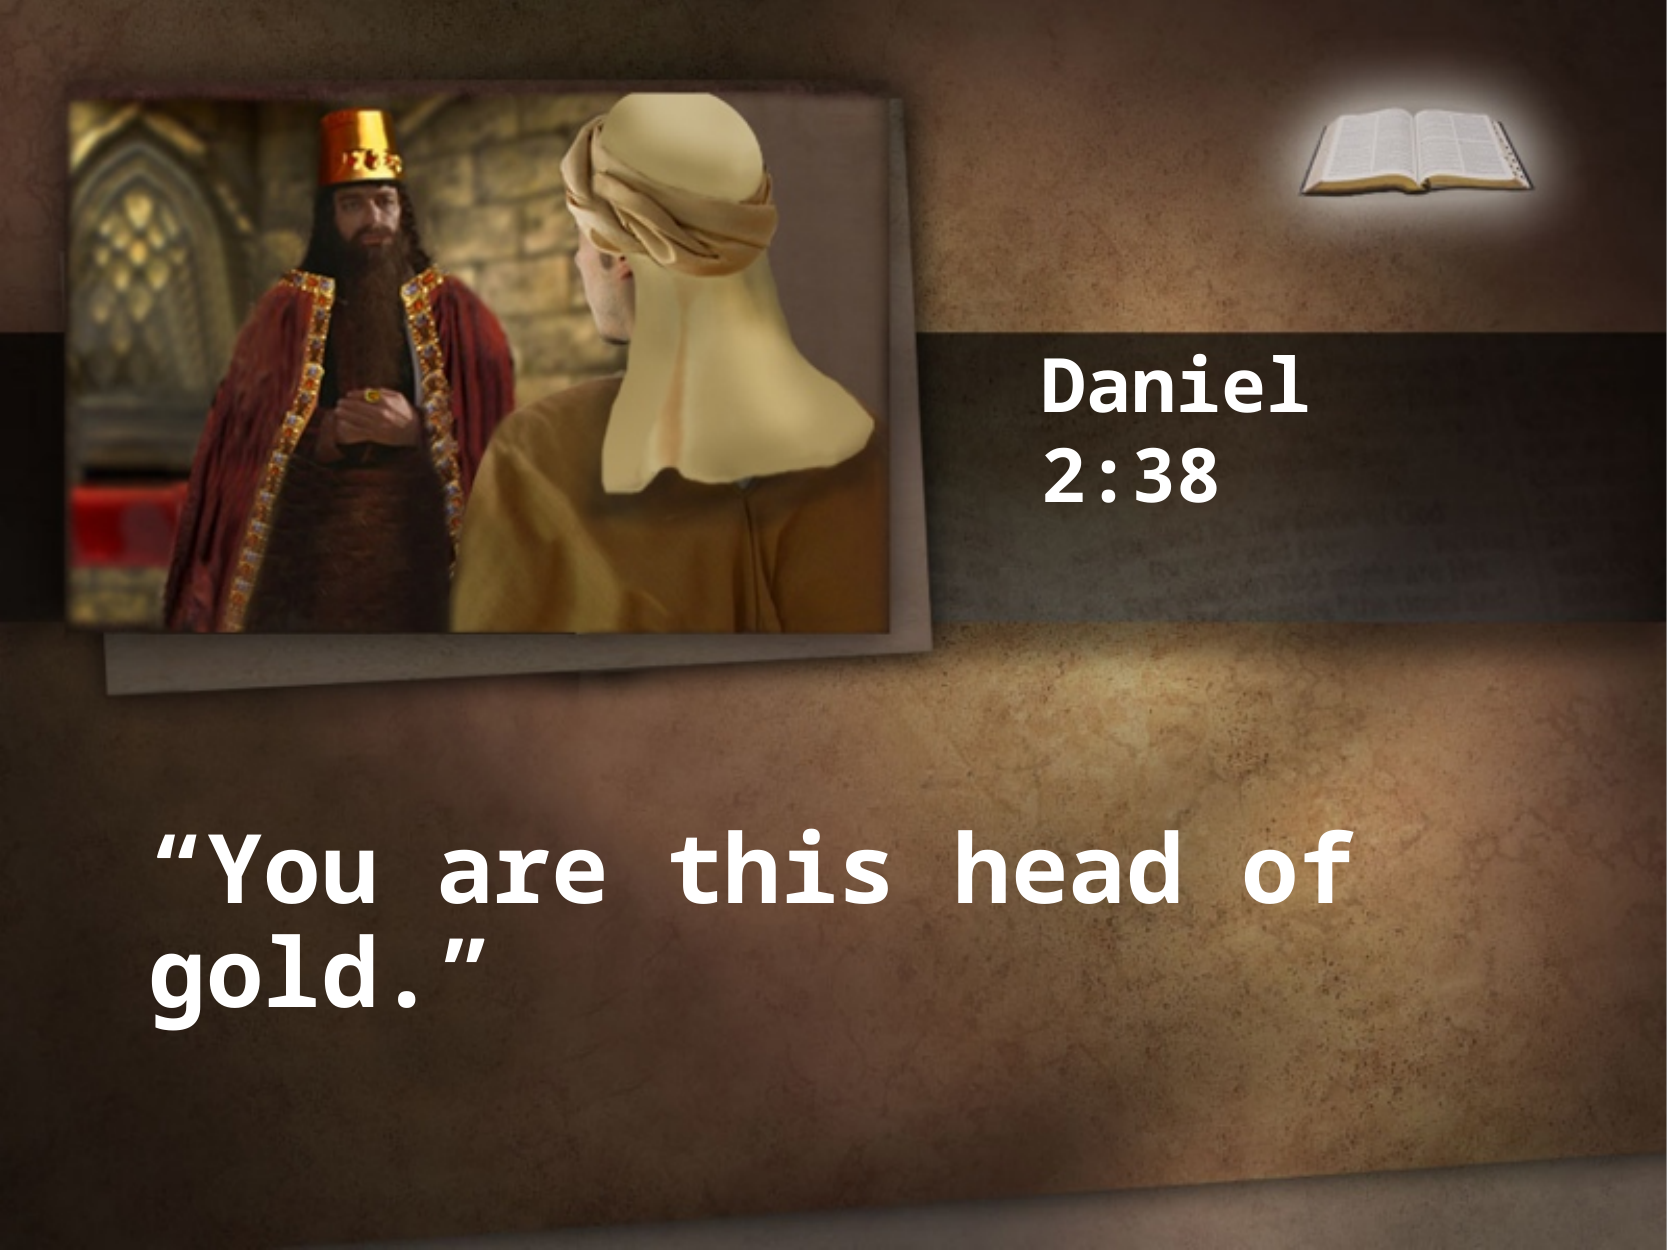

Daniel 2:38
“You are this head of gold.”